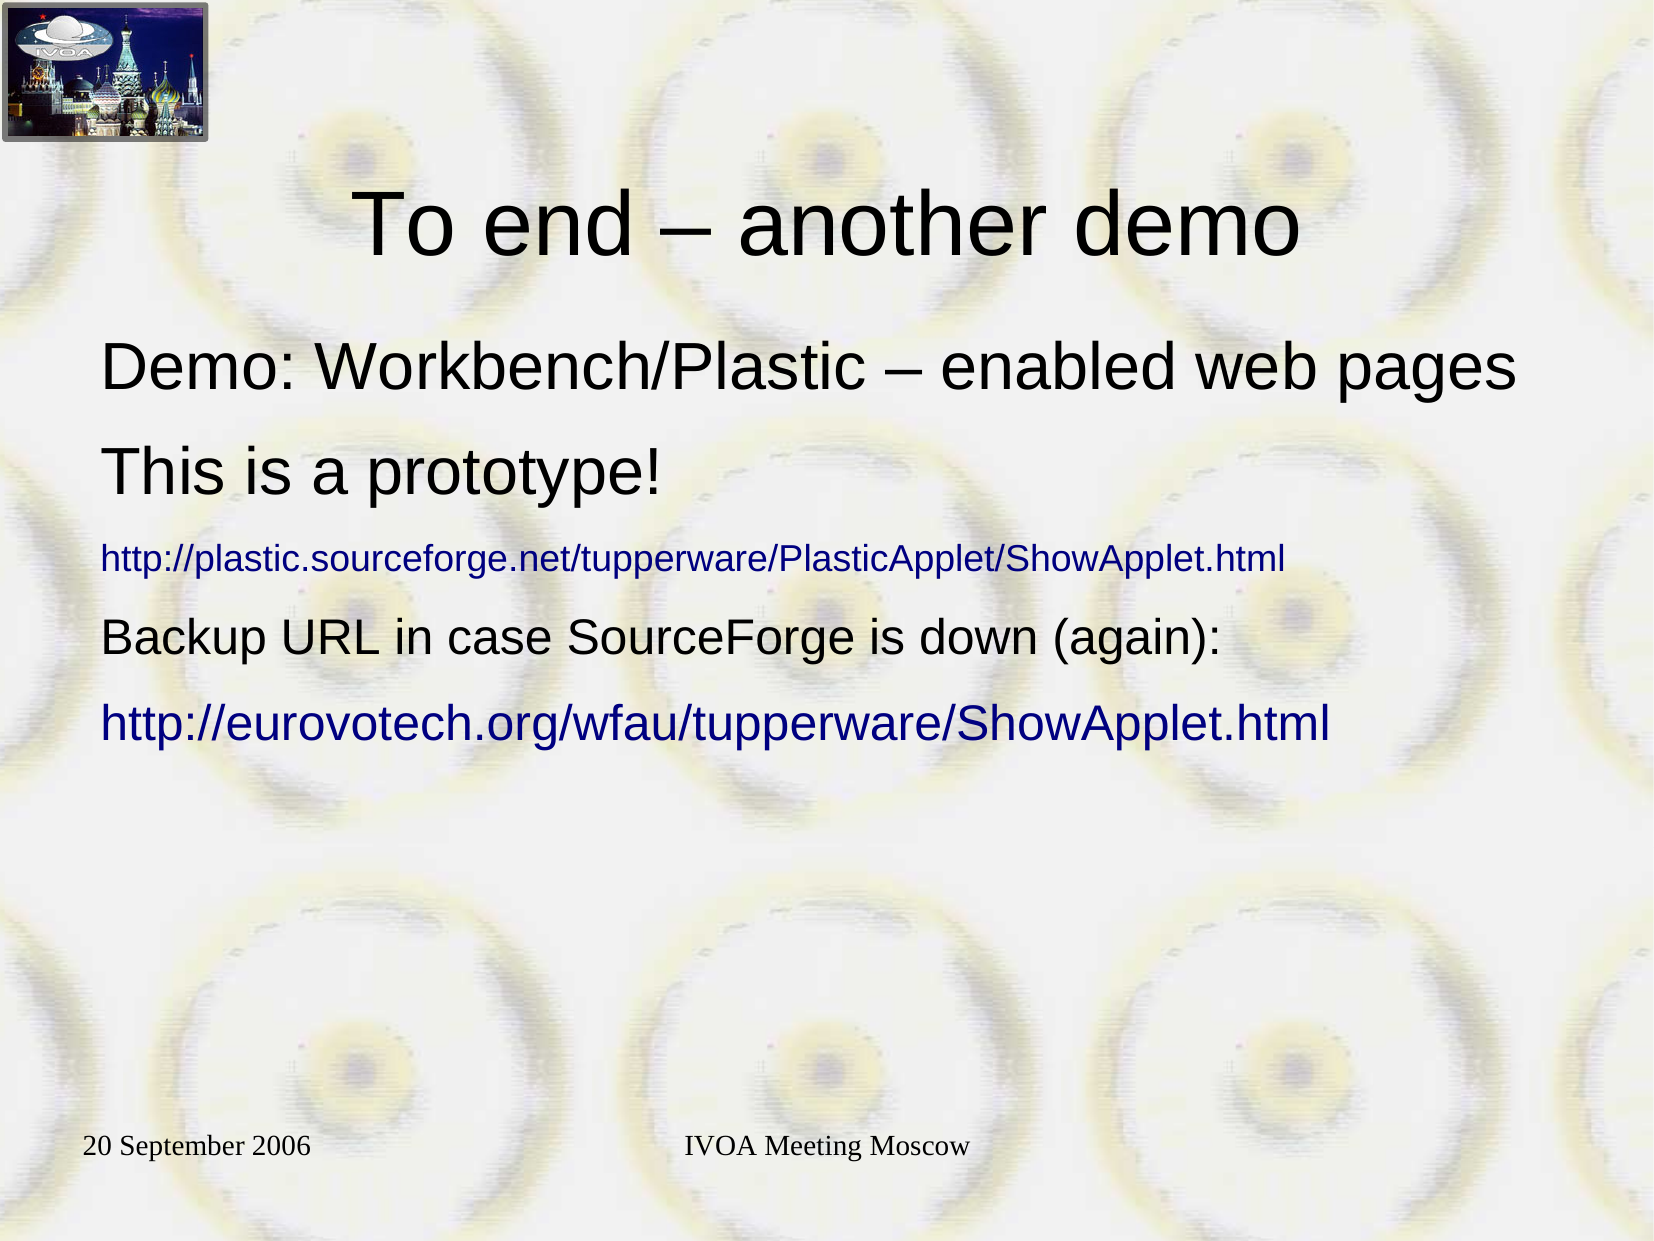

# To end – another demo
Demo: Workbench/Plastic – enabled web pages
This is a prototype!
http://plastic.sourceforge.net/tupperware/PlasticApplet/ShowApplet.html
Backup URL in case SourceForge is down (again):
http://eurovotech.org/wfau/tupperware/ShowApplet.html